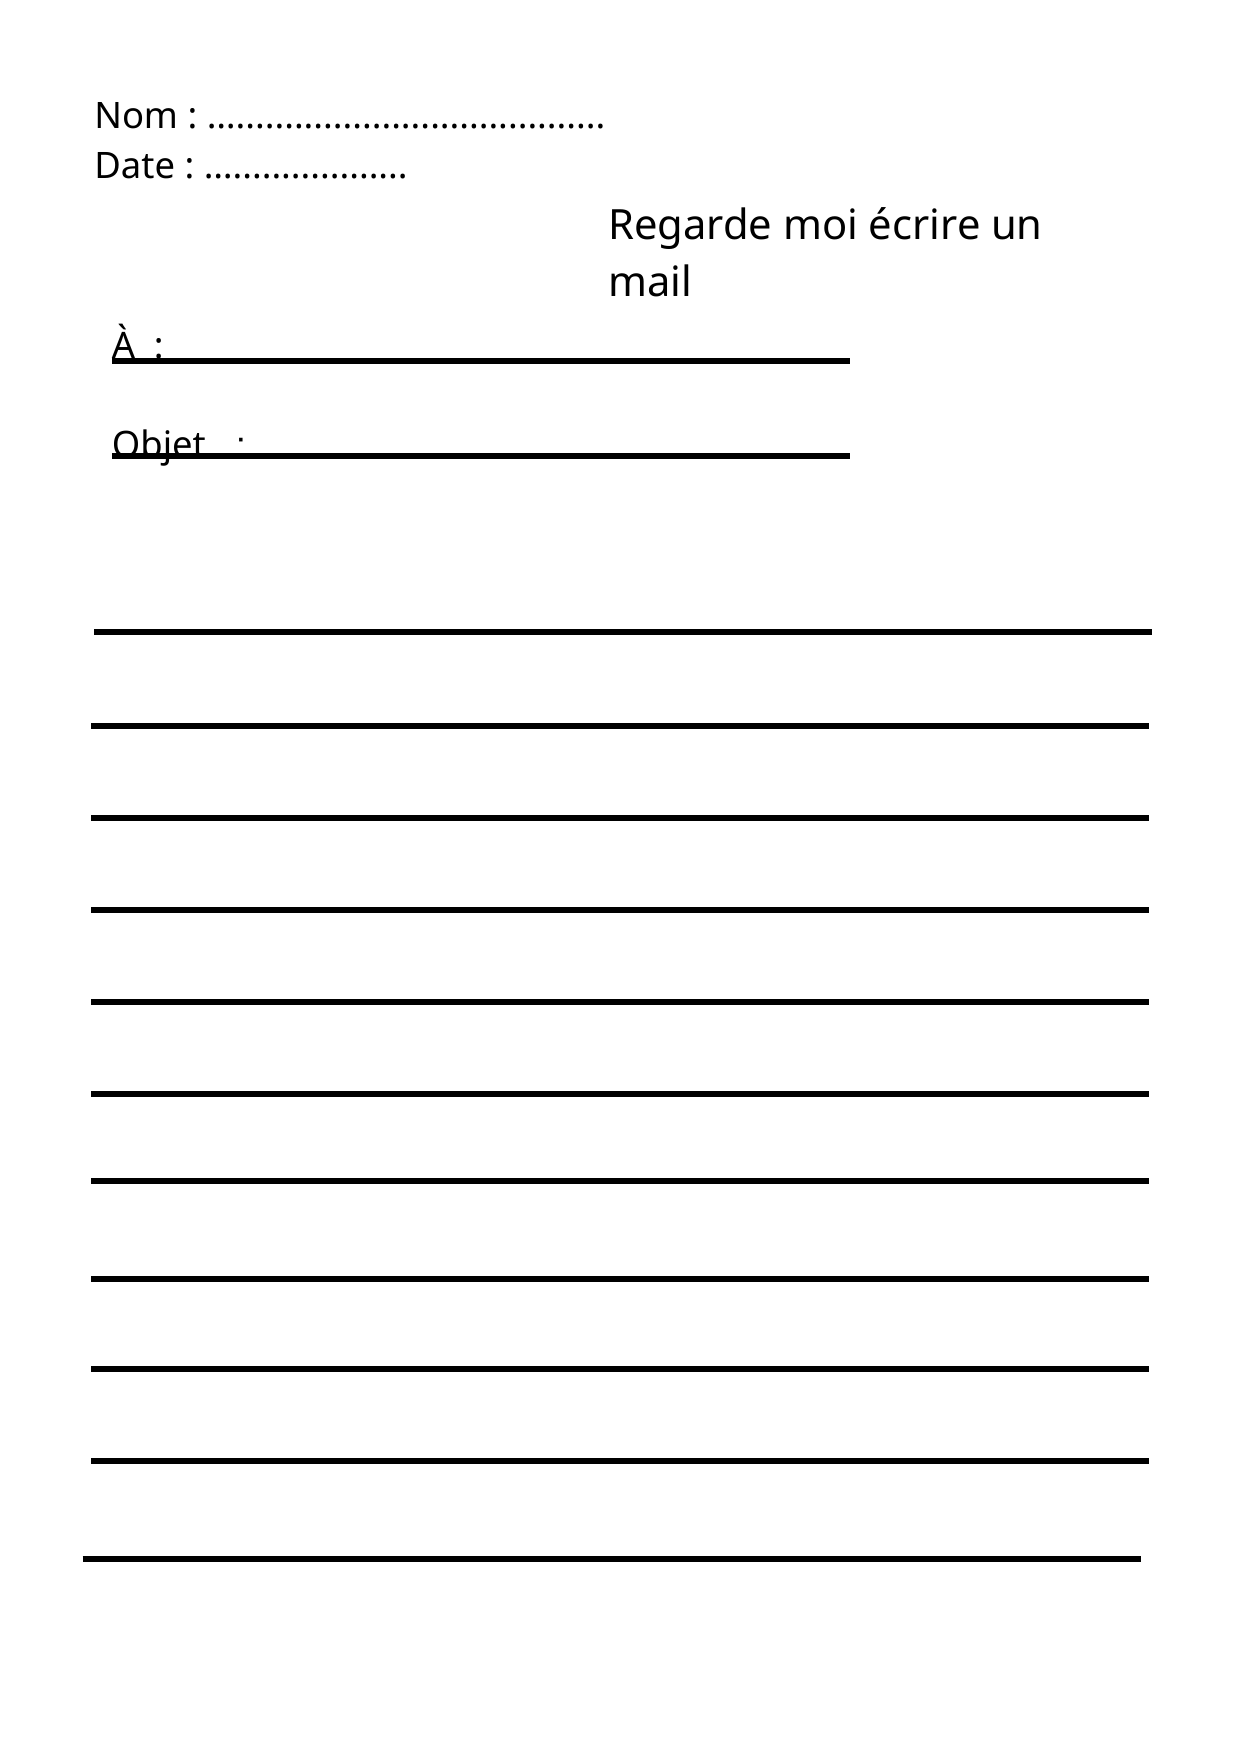

Nom : …......................................
Date : …..................
Regarde moi écrire un mail
À  :
Objet   :